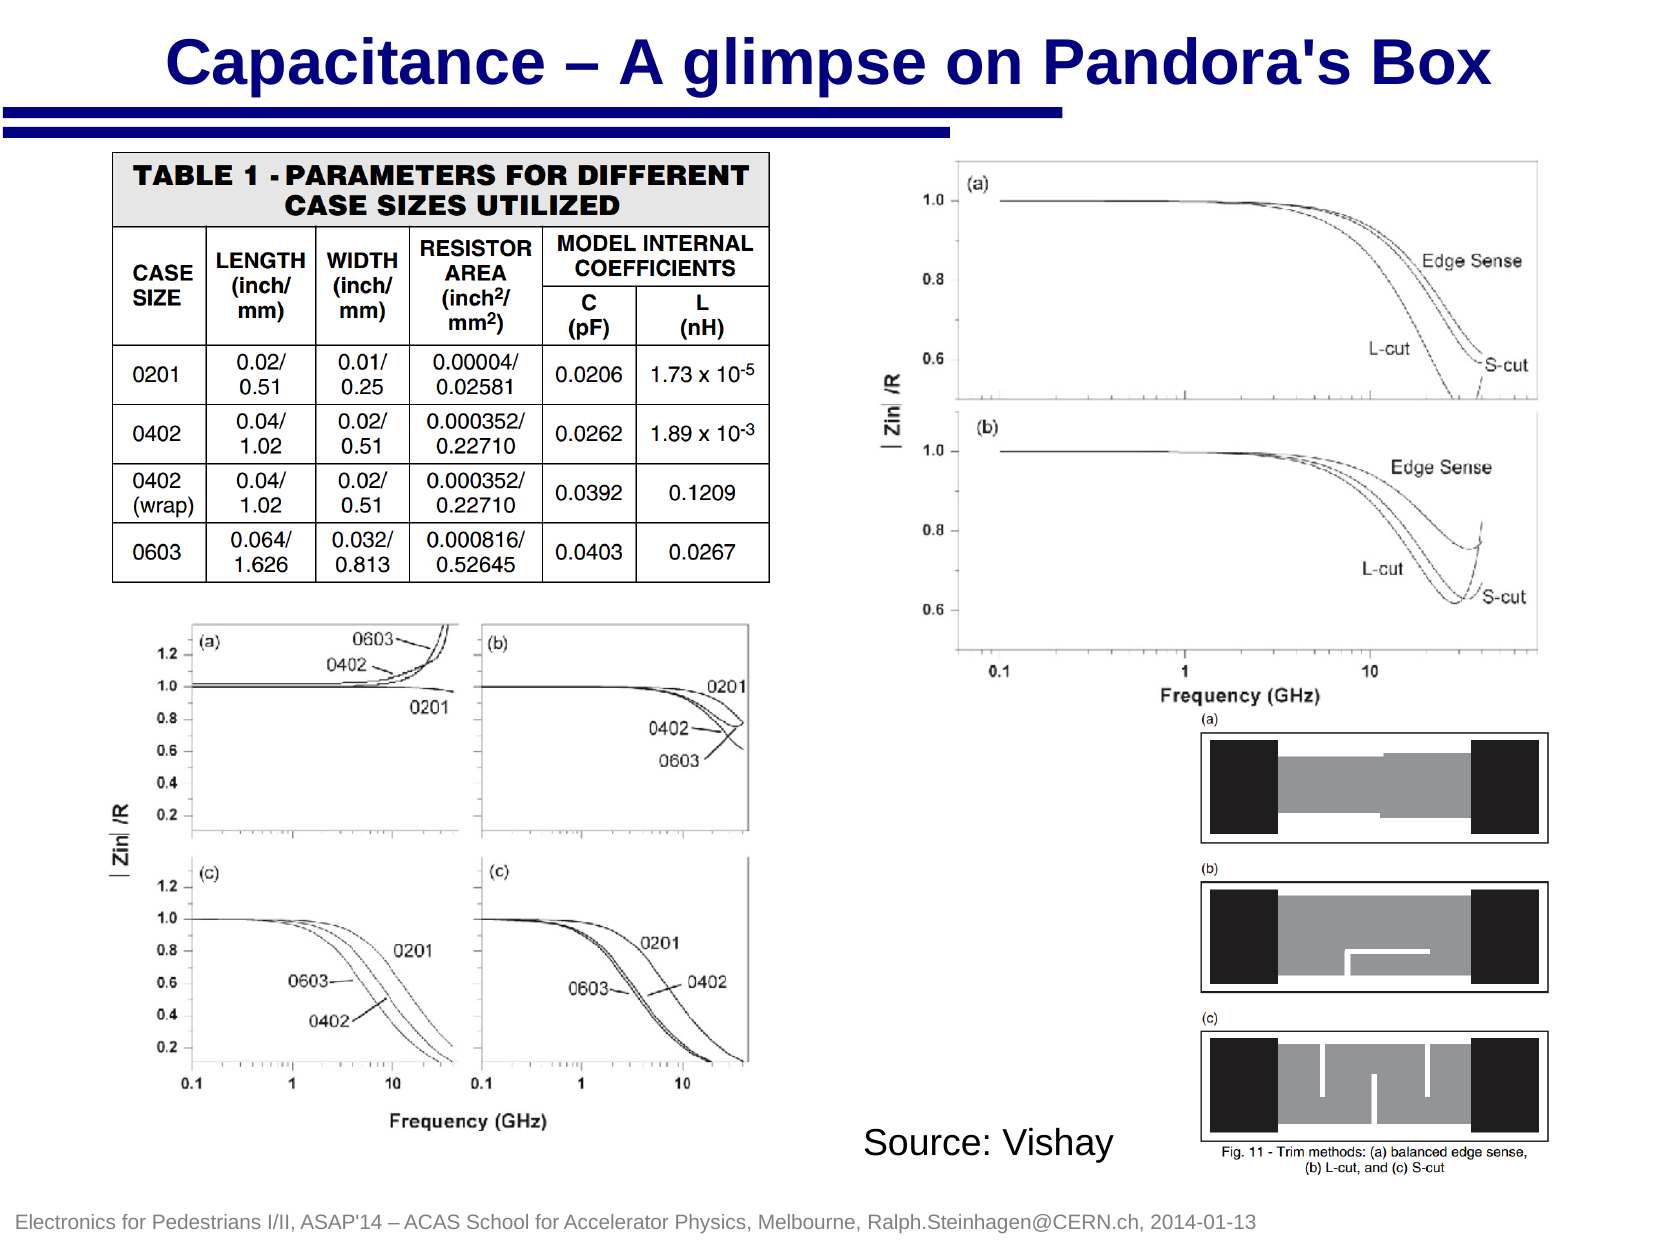

# Capacitance – A glimpse on Pandora's Box
Source: Vishay